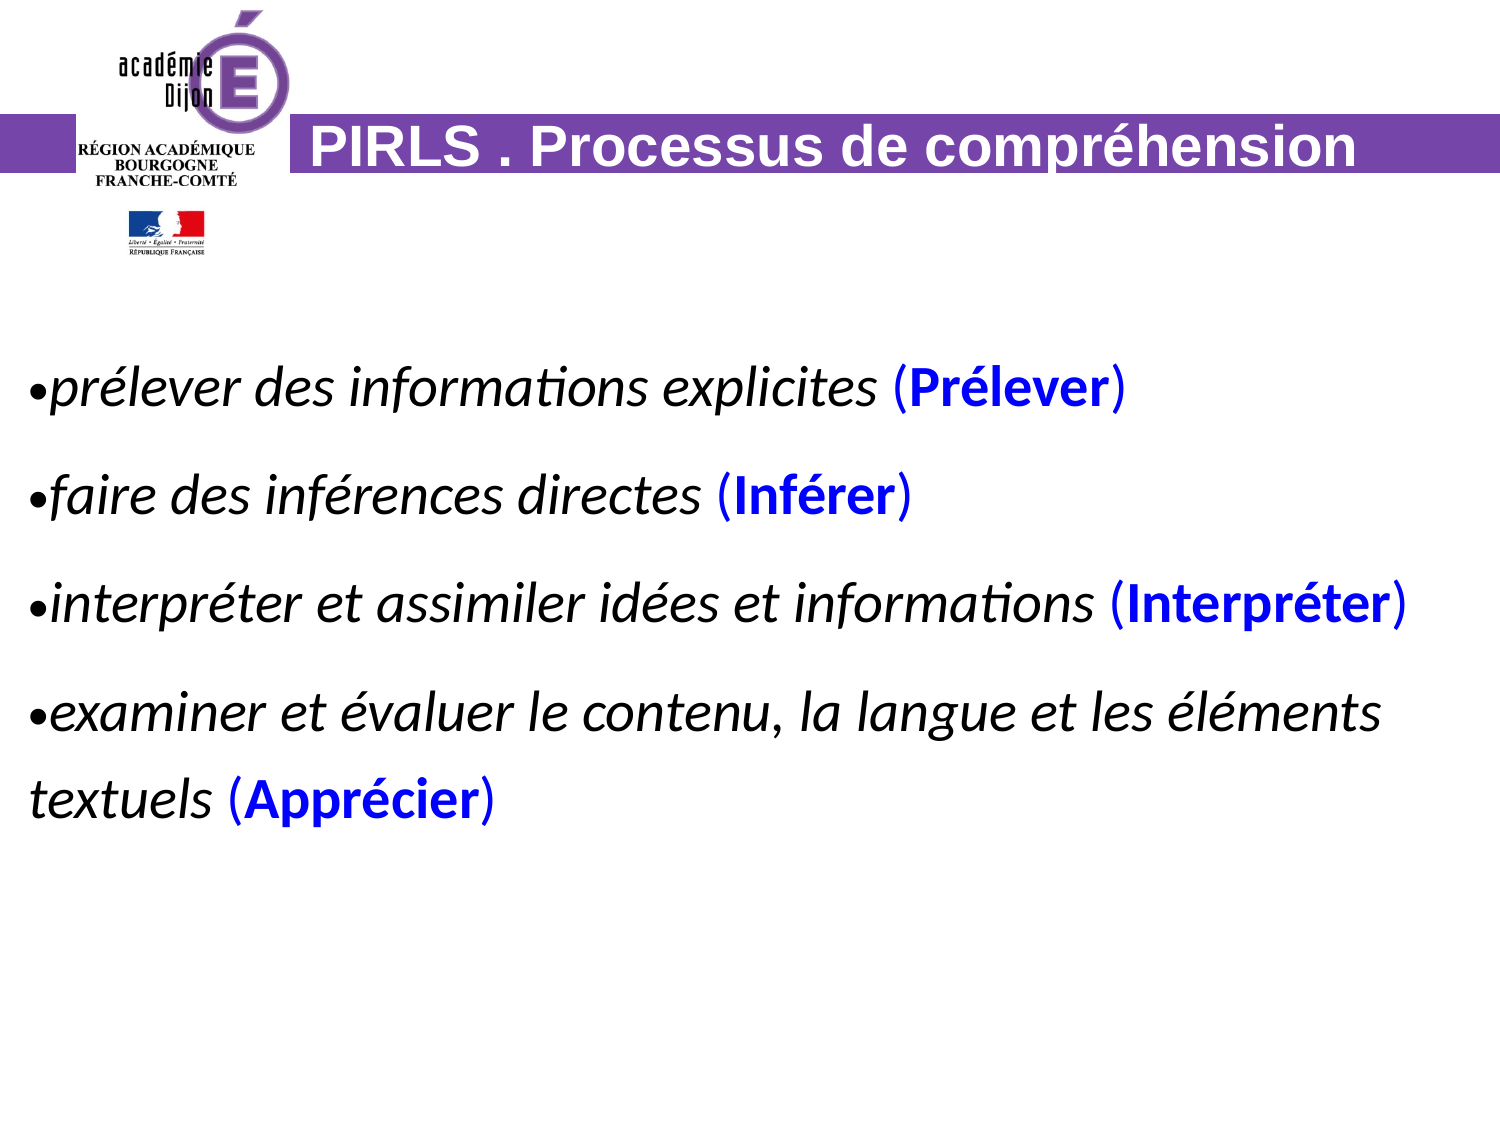

PIRLS . Processus de compréhension
prélever des informations explicites (Prélever)
faire des inférences directes (Inférer)
interpréter et assimiler idées et informations (Interpréter)
examiner et évaluer le contenu, la langue et les éléments textuels (Apprécier)